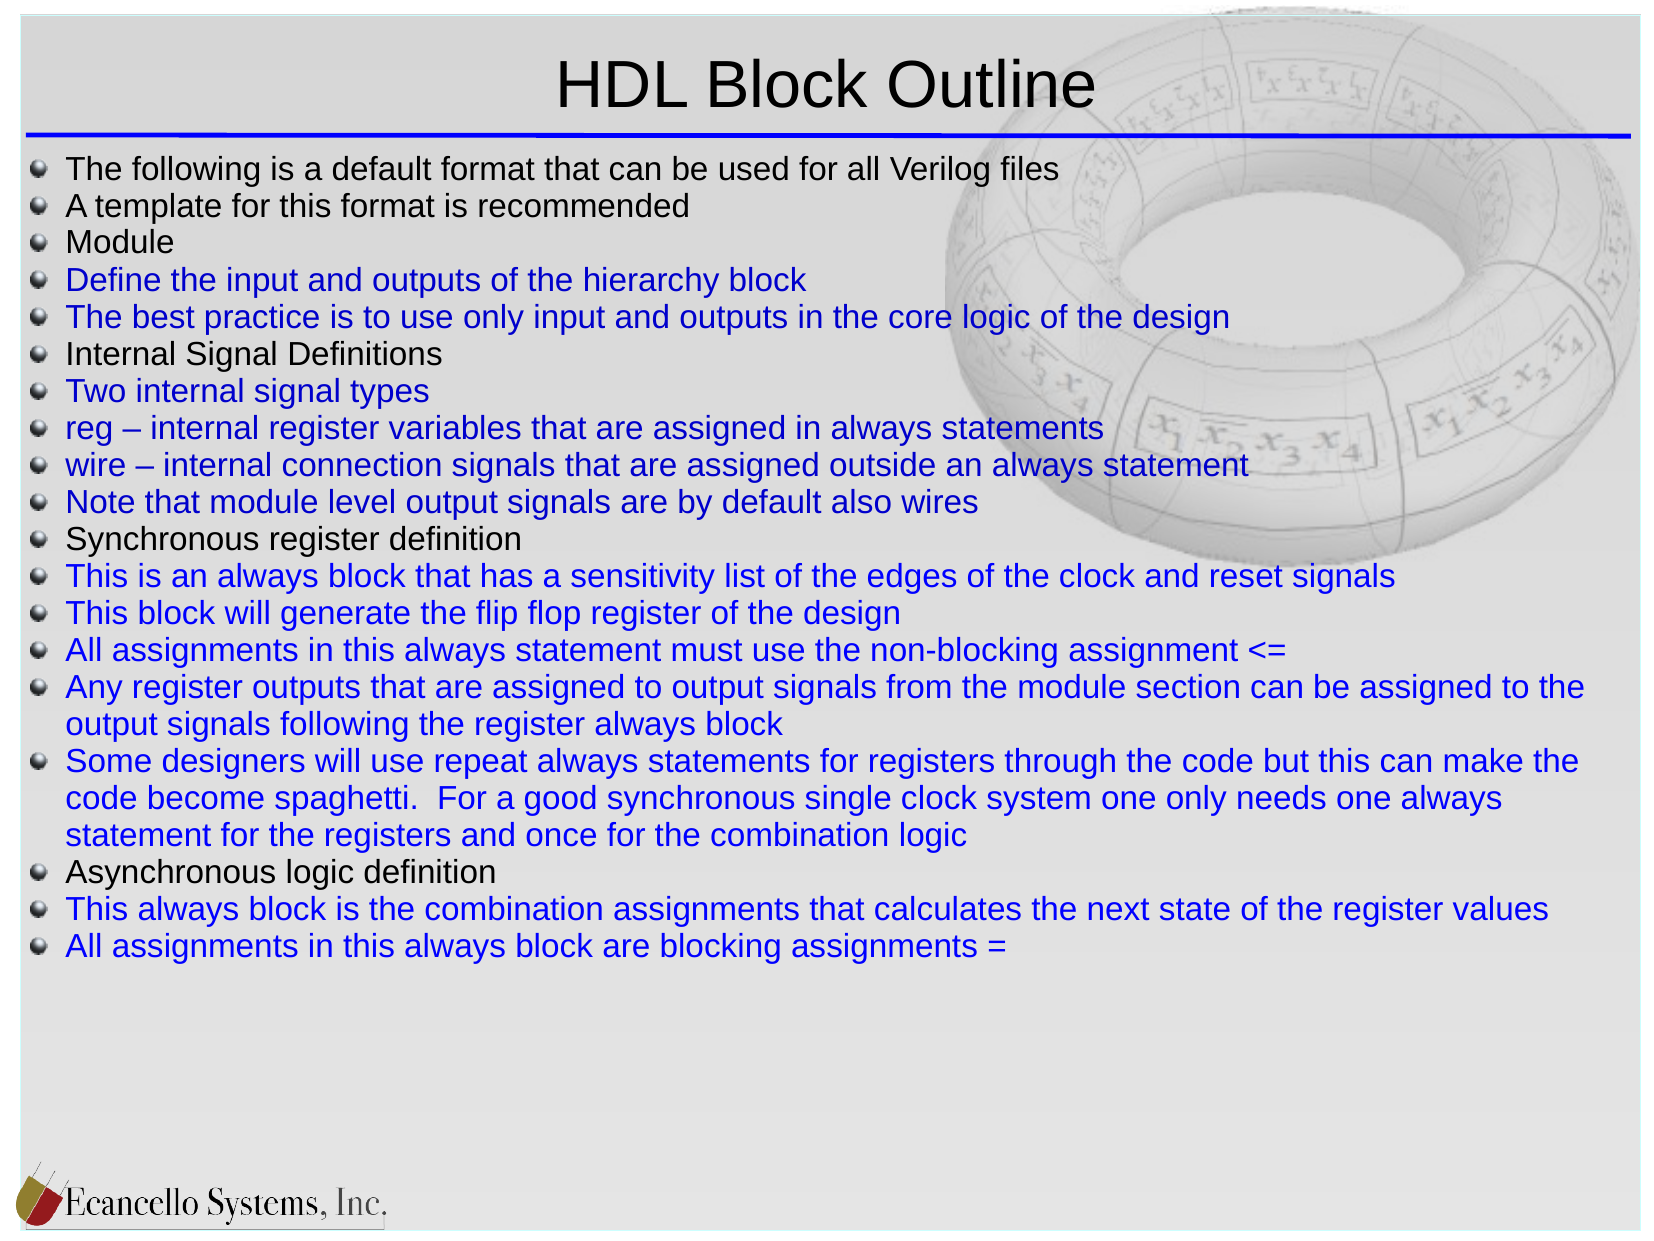

# HDL Block Outline
The following is a default format that can be used for all Verilog files
A template for this format is recommended
Module
Define the input and outputs of the hierarchy block
The best practice is to use only input and outputs in the core logic of the design
Internal Signal Definitions
Two internal signal types
reg – internal register variables that are assigned in always statements
wire – internal connection signals that are assigned outside an always statement
Note that module level output signals are by default also wires
Synchronous register definition
This is an always block that has a sensitivity list of the edges of the clock and reset signals
This block will generate the flip flop register of the design
All assignments in this always statement must use the non-blocking assignment <=
Any register outputs that are assigned to output signals from the module section can be assigned to the output signals following the register always block
Some designers will use repeat always statements for registers through the code but this can make the code become spaghetti. For a good synchronous single clock system one only needs one always statement for the registers and once for the combination logic
Asynchronous logic definition
This always block is the combination assignments that calculates the next state of the register values
All assignments in this always block are blocking assignments =